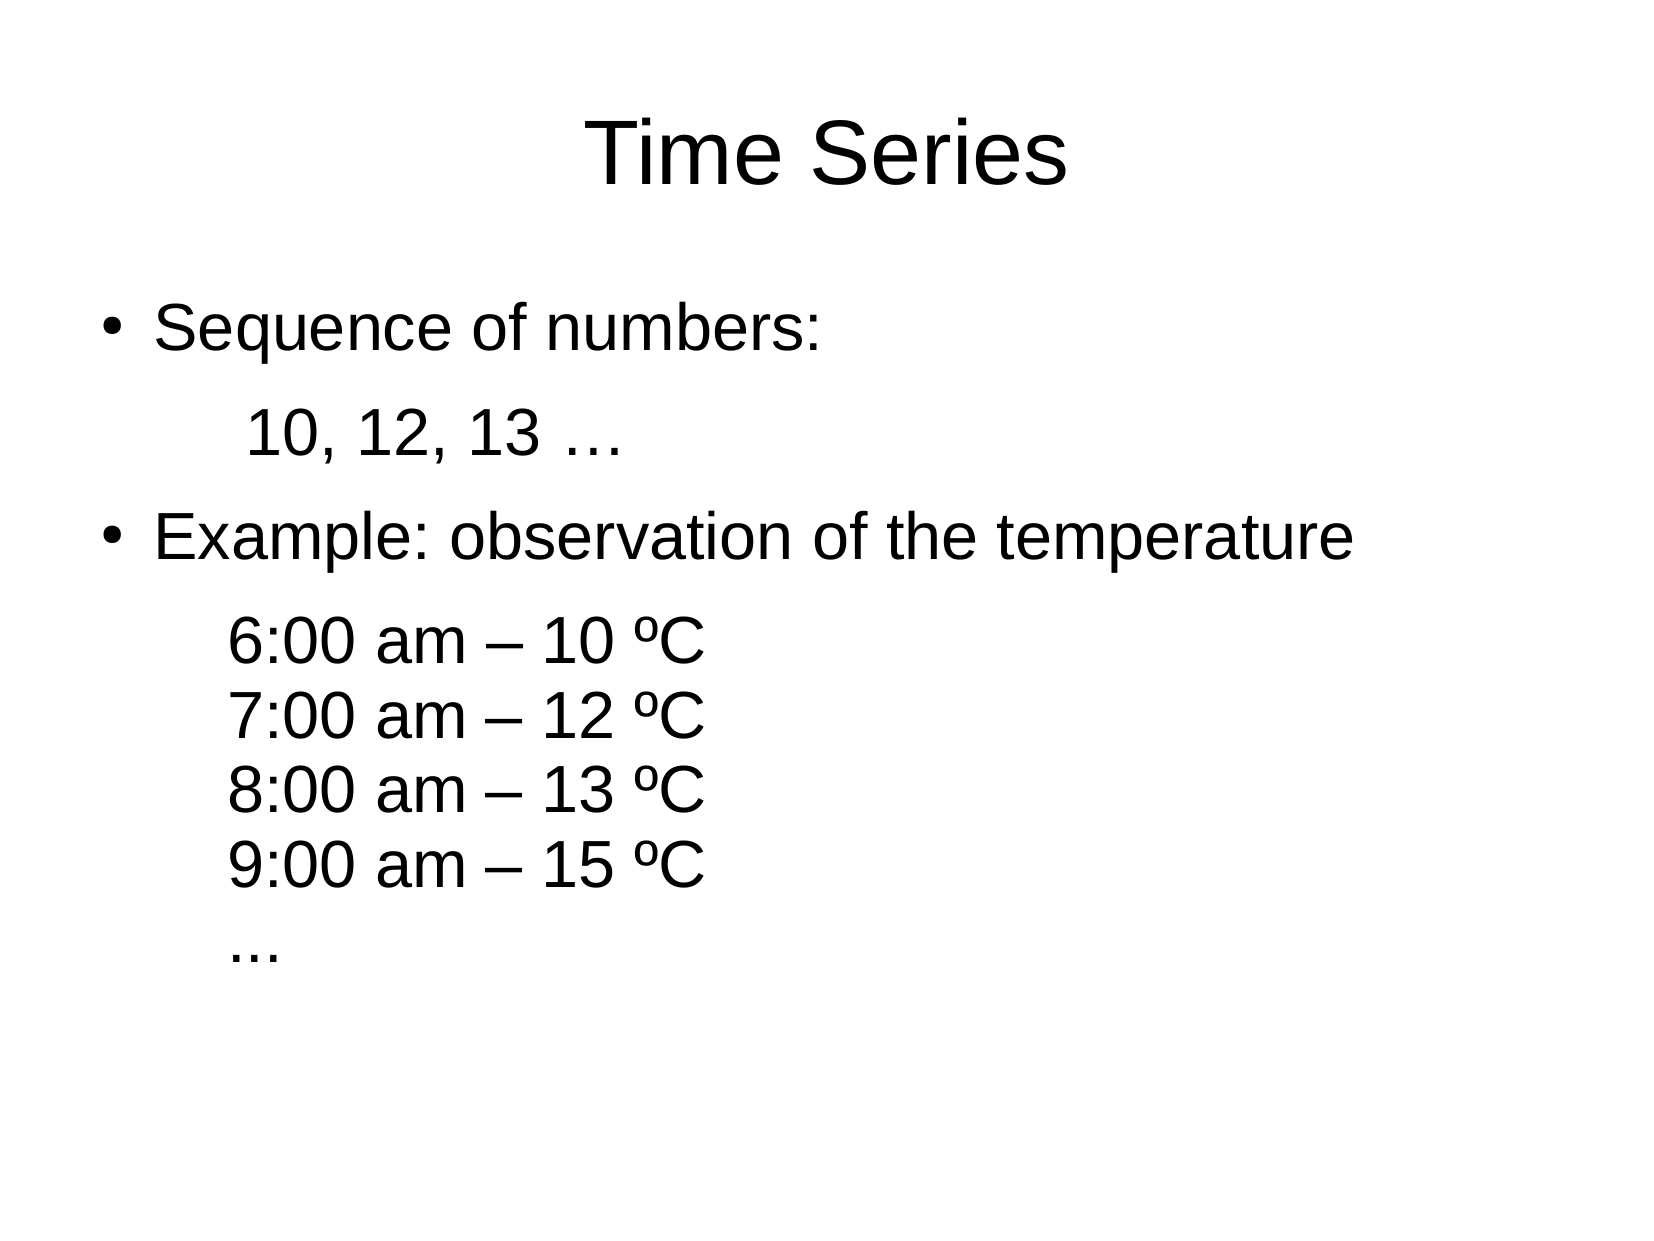

# Time Series
Sequence of numbers:
	 10, 12, 13 …
Example: observation of the temperature
 6:00 am – 10 ºC
	7:00 am – 12 ºC
	8:00 am – 13 ºC
	9:00 am – 15 ºC
	...